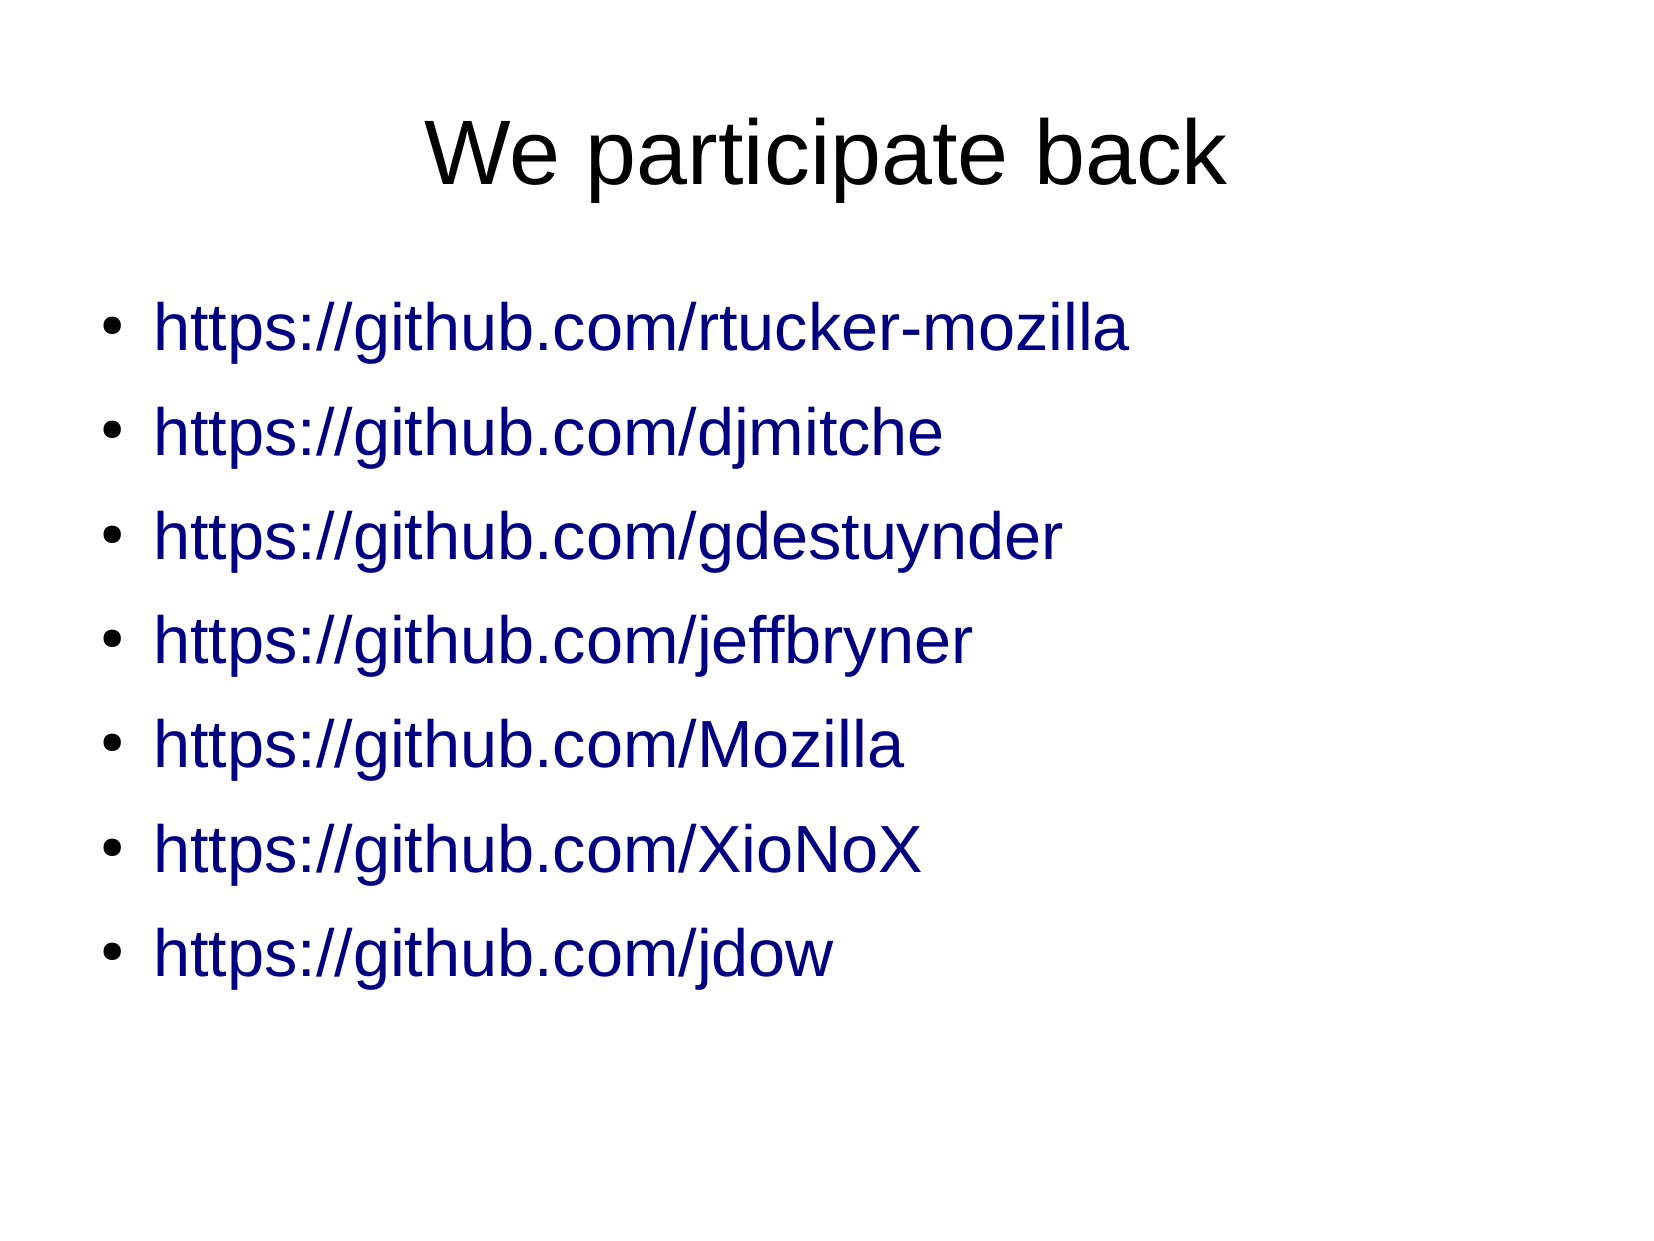

# We participate back
https://github.com/rtucker-mozilla
https://github.com/djmitche
https://github.com/gdestuynder
https://github.com/jeffbryner
https://github.com/Mozilla
https://github.com/XioNoX
https://github.com/jdow